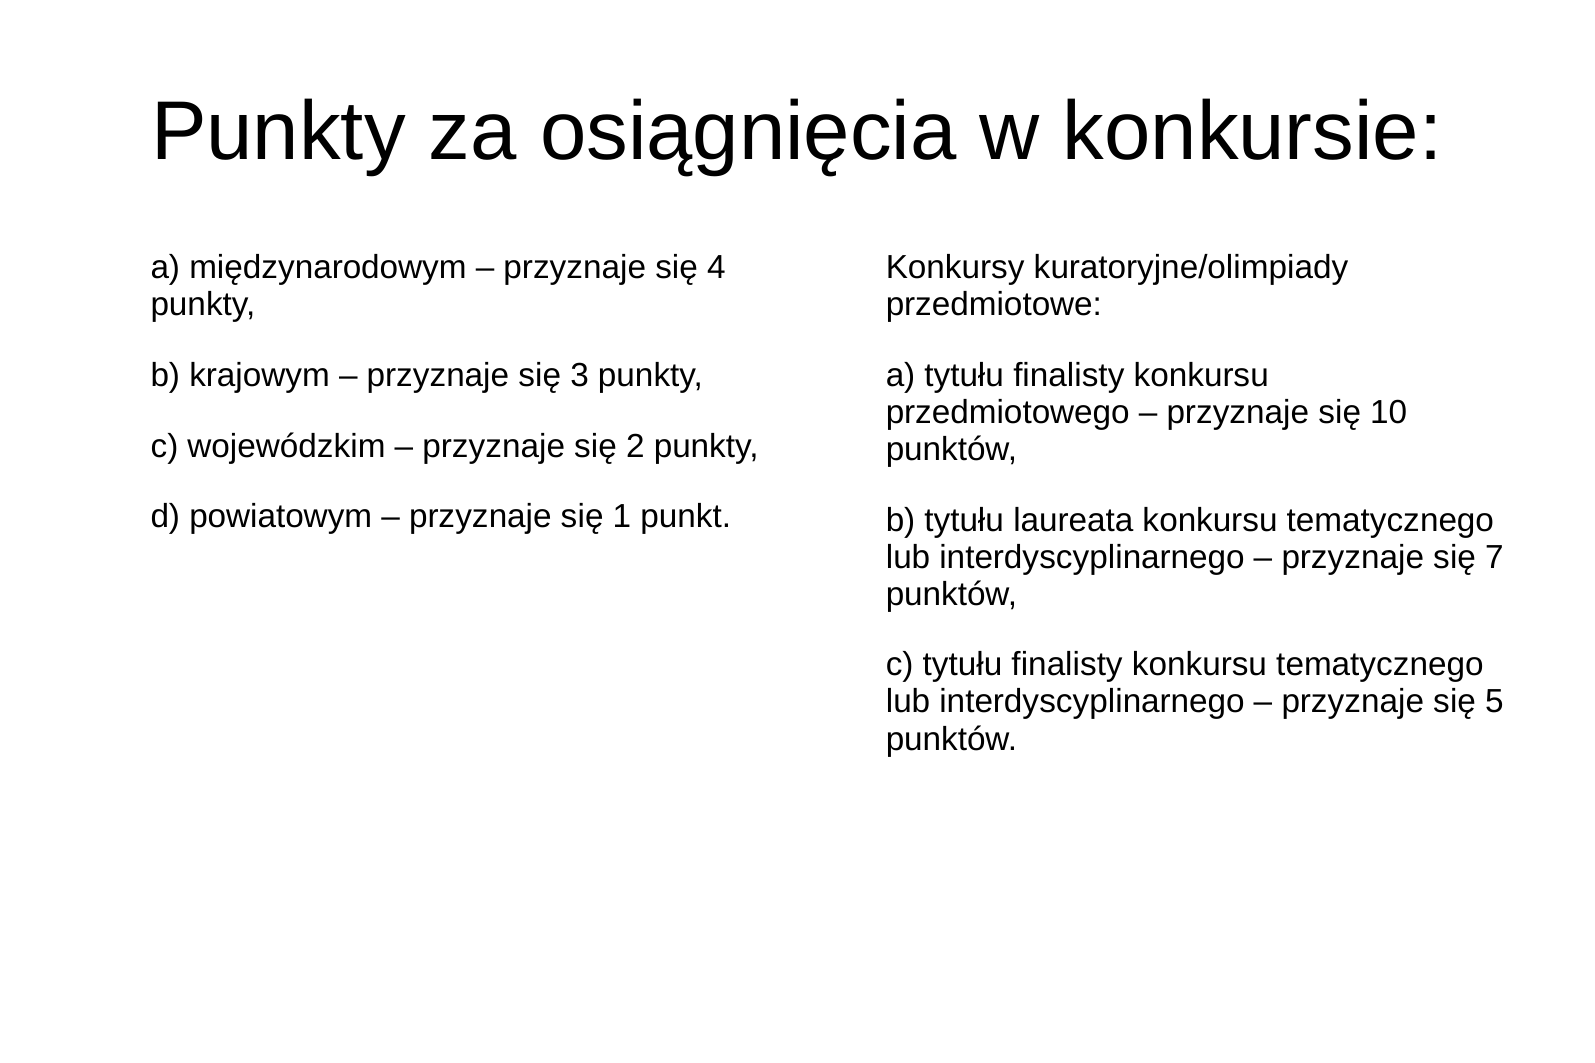

# Punkty za osiągnięcia w konkursie:
a) międzynarodowym – przyznaje się 4 punkty,
b) krajowym – przyznaje się 3 punkty,
c) wojewódzkim – przyznaje się 2 punkty,
d) powiatowym – przyznaje się 1 punkt.
Konkursy kuratoryjne/olimpiady przedmiotowe:
a) tytułu finalisty konkursu przedmiotowego – przyznaje się 10 punktów,
b) tytułu laureata konkursu tematycznego lub interdyscyplinarnego – przyznaje się 7 punktów,
c) tytułu finalisty konkursu tematycznego lub interdyscyplinarnego – przyznaje się 5 punktów.